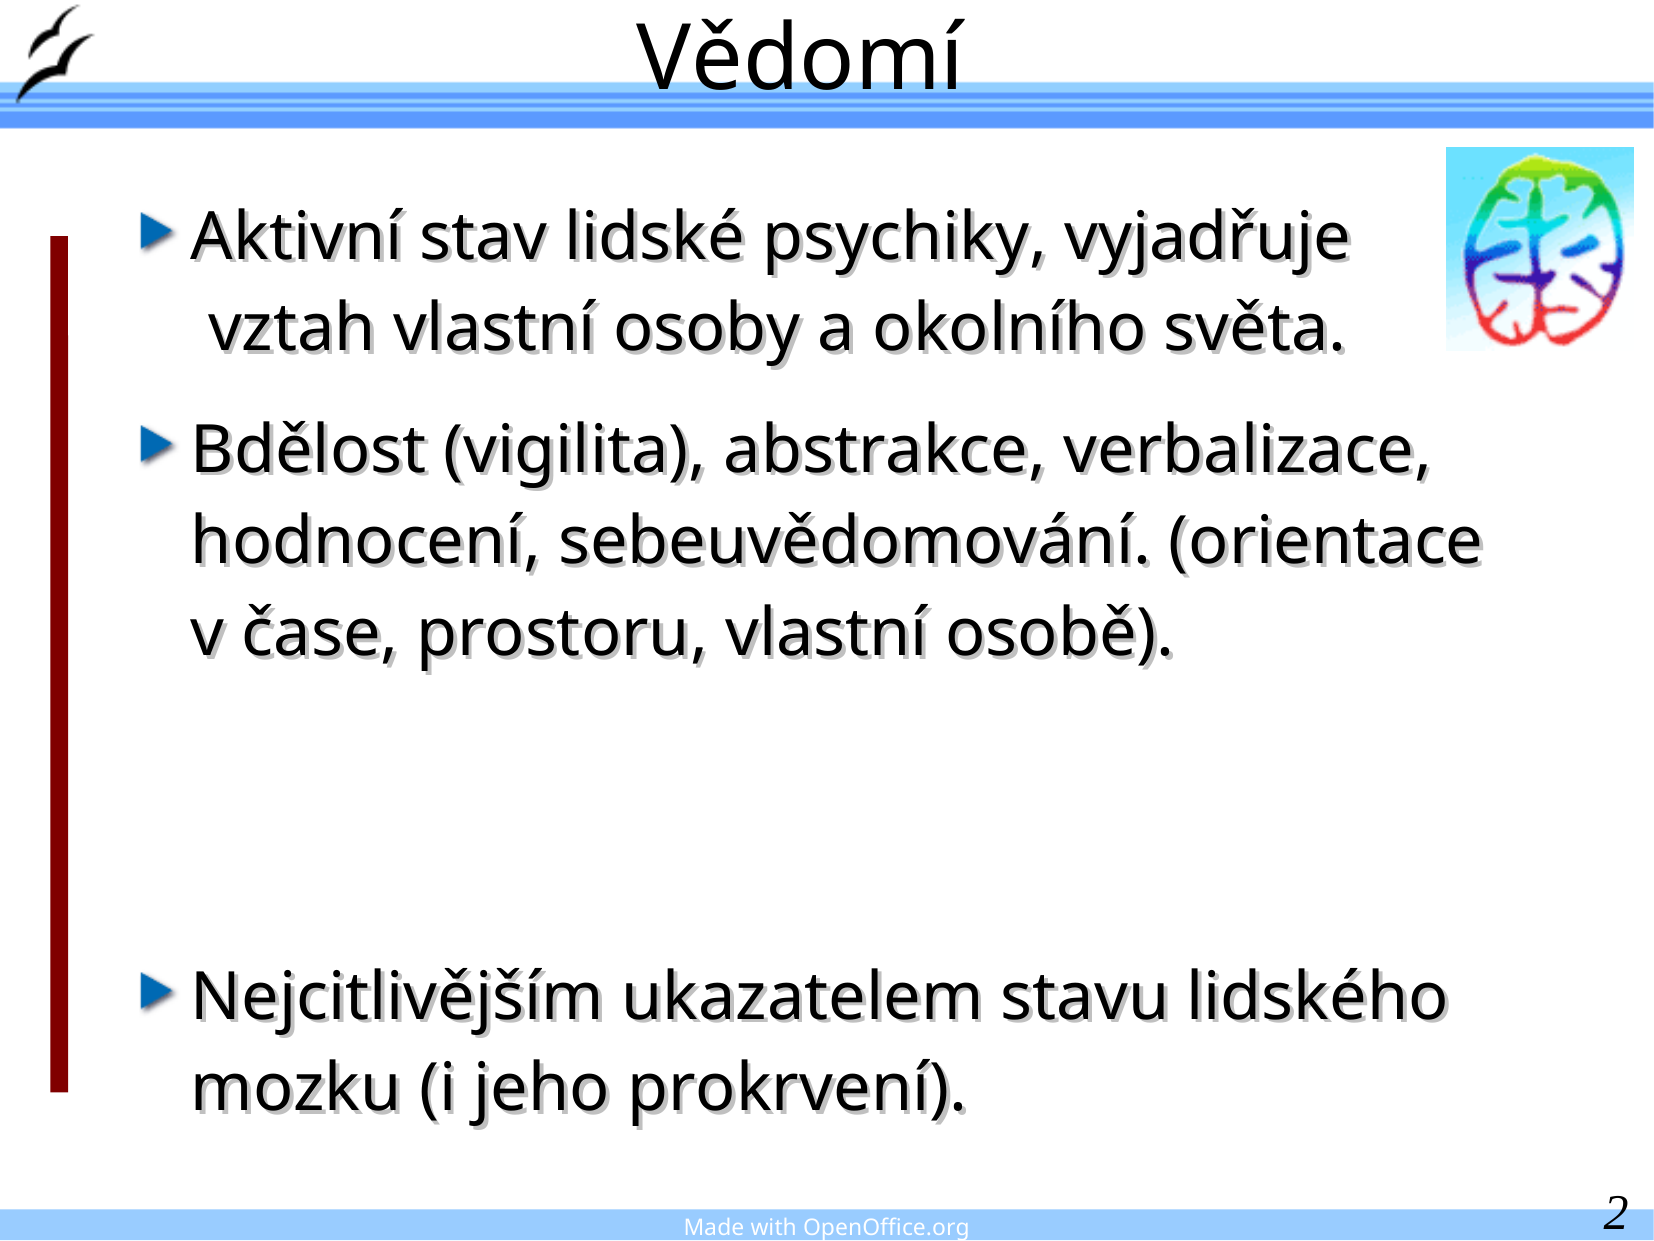

Vědomí
# Aktivní stav lidské psychiky, vyjadřuje vztah vlastní osoby a okolního světa.
Bdělost (vigilita), abstrakce, verbalizace, hodnocení, sebeuvědomování. (orientace v čase, prostoru, vlastní osobě).
Nejcitlivějším ukazatelem stavu lidského mozku (i jeho prokrvení).